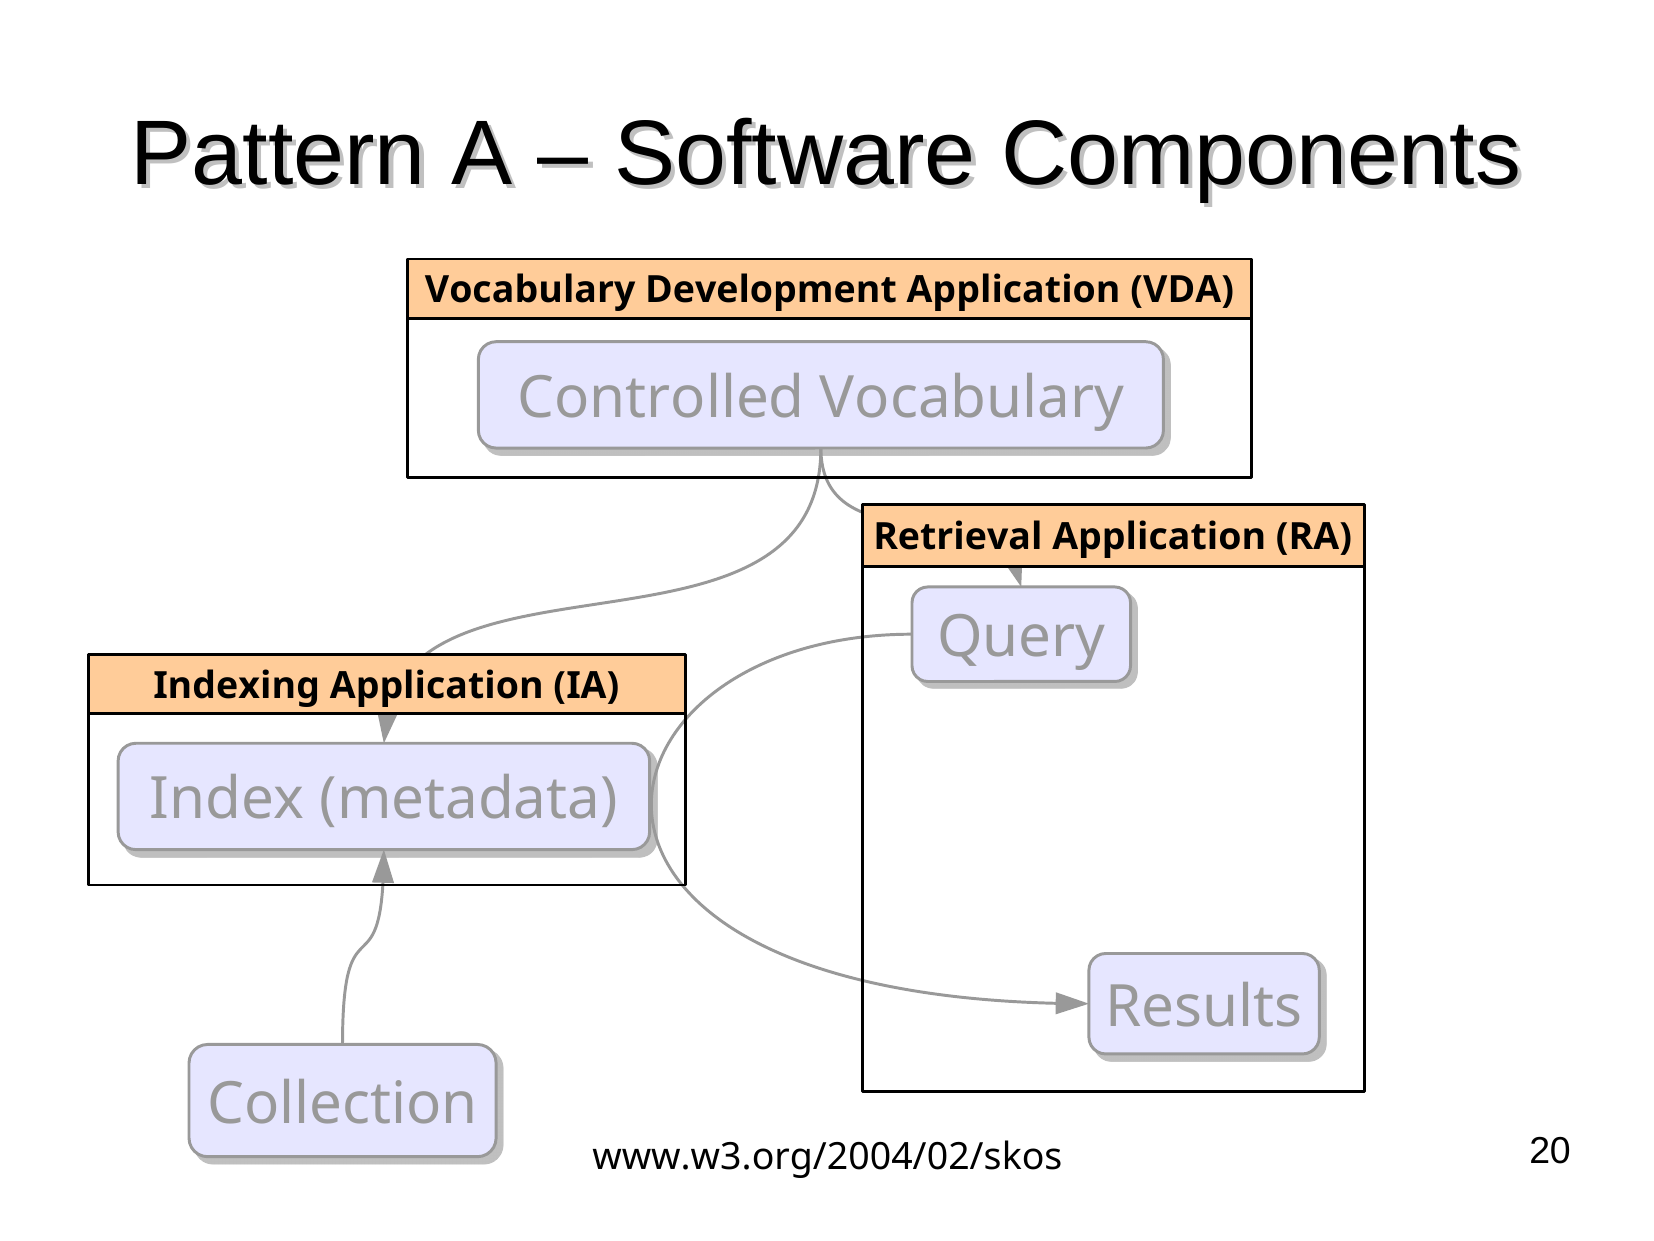

# Pattern A – Software Components
Vocabulary Development Application (VDA)
Controlled Vocabulary
Retrieval Application (RA)
Query
Indexing Application (IA)
Index (metadata)
Results
Collection
www.w3.org/2004/02/skos
20